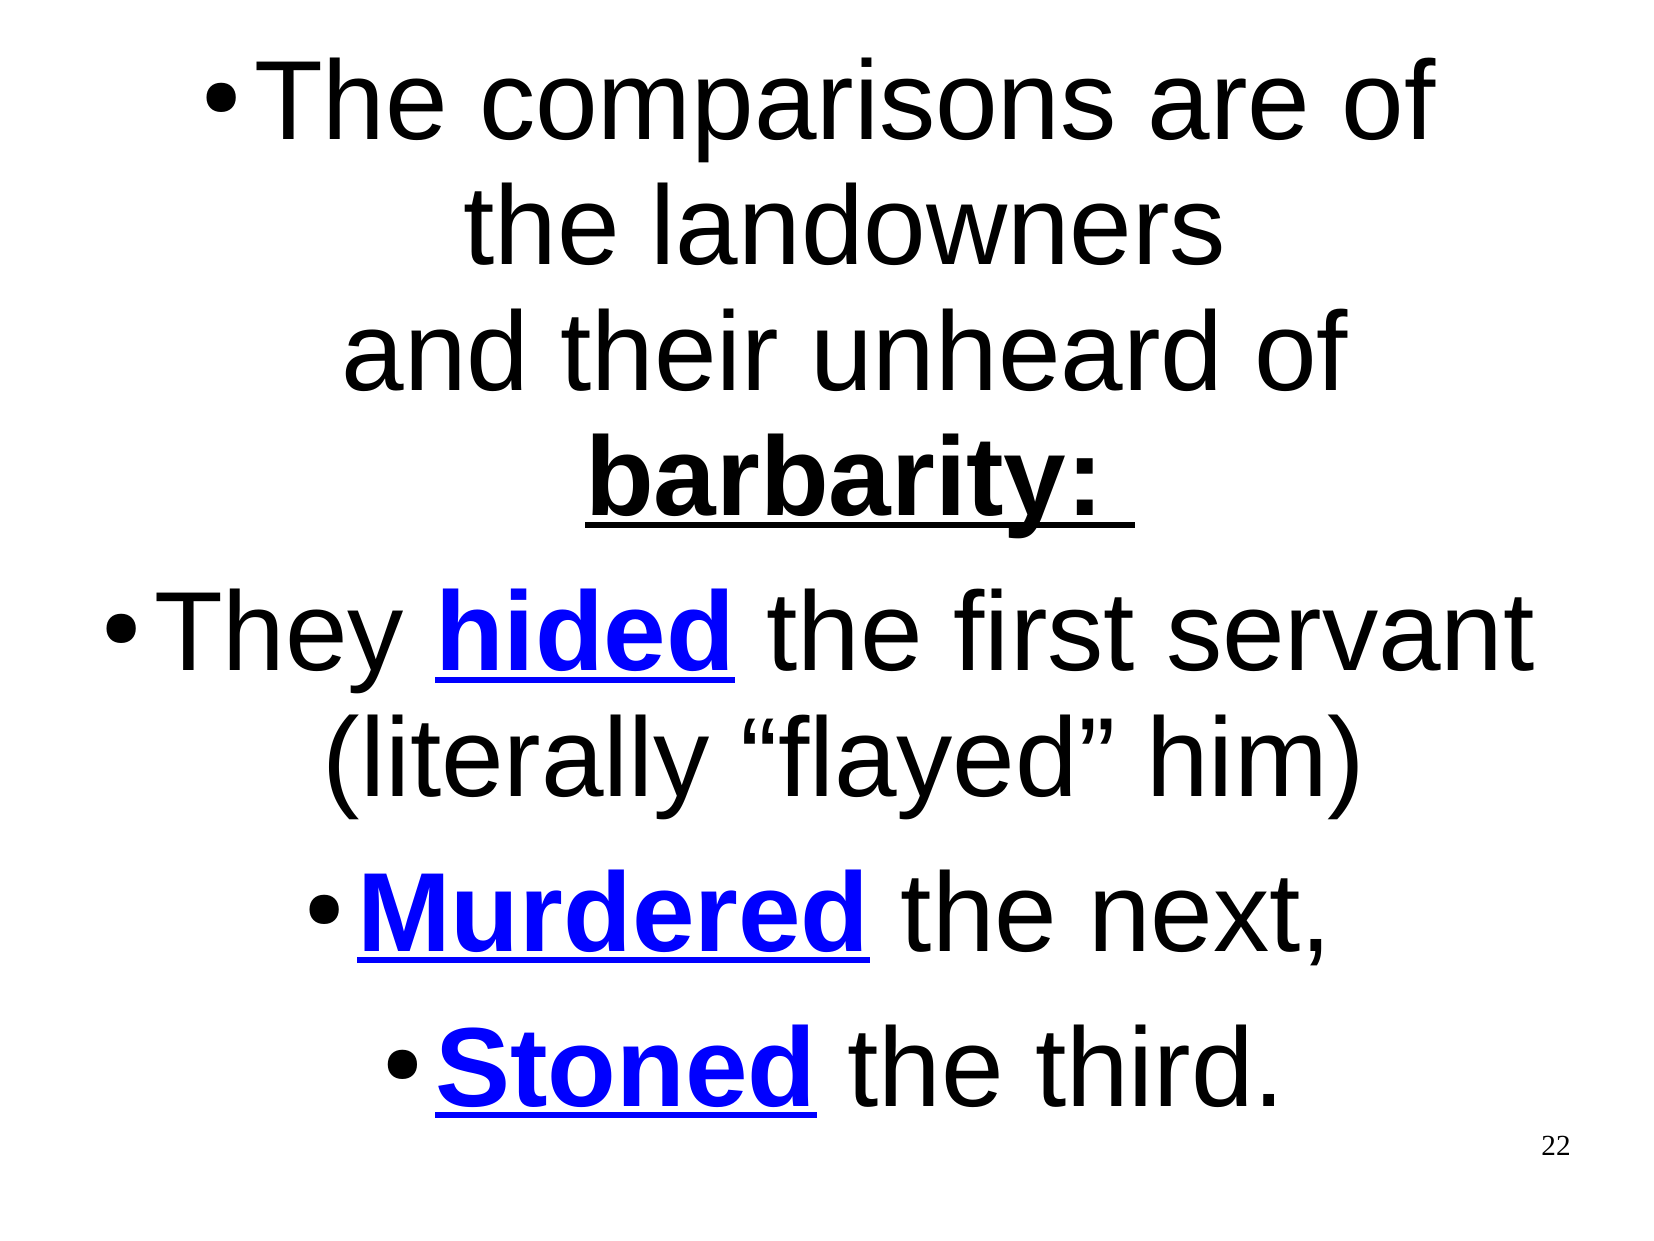

# The comparisons are of the landowners and their unheard of barbarity:
They hided the first servant
(literally “flayed” him)
Murdered the next,
Stoned the third.
22